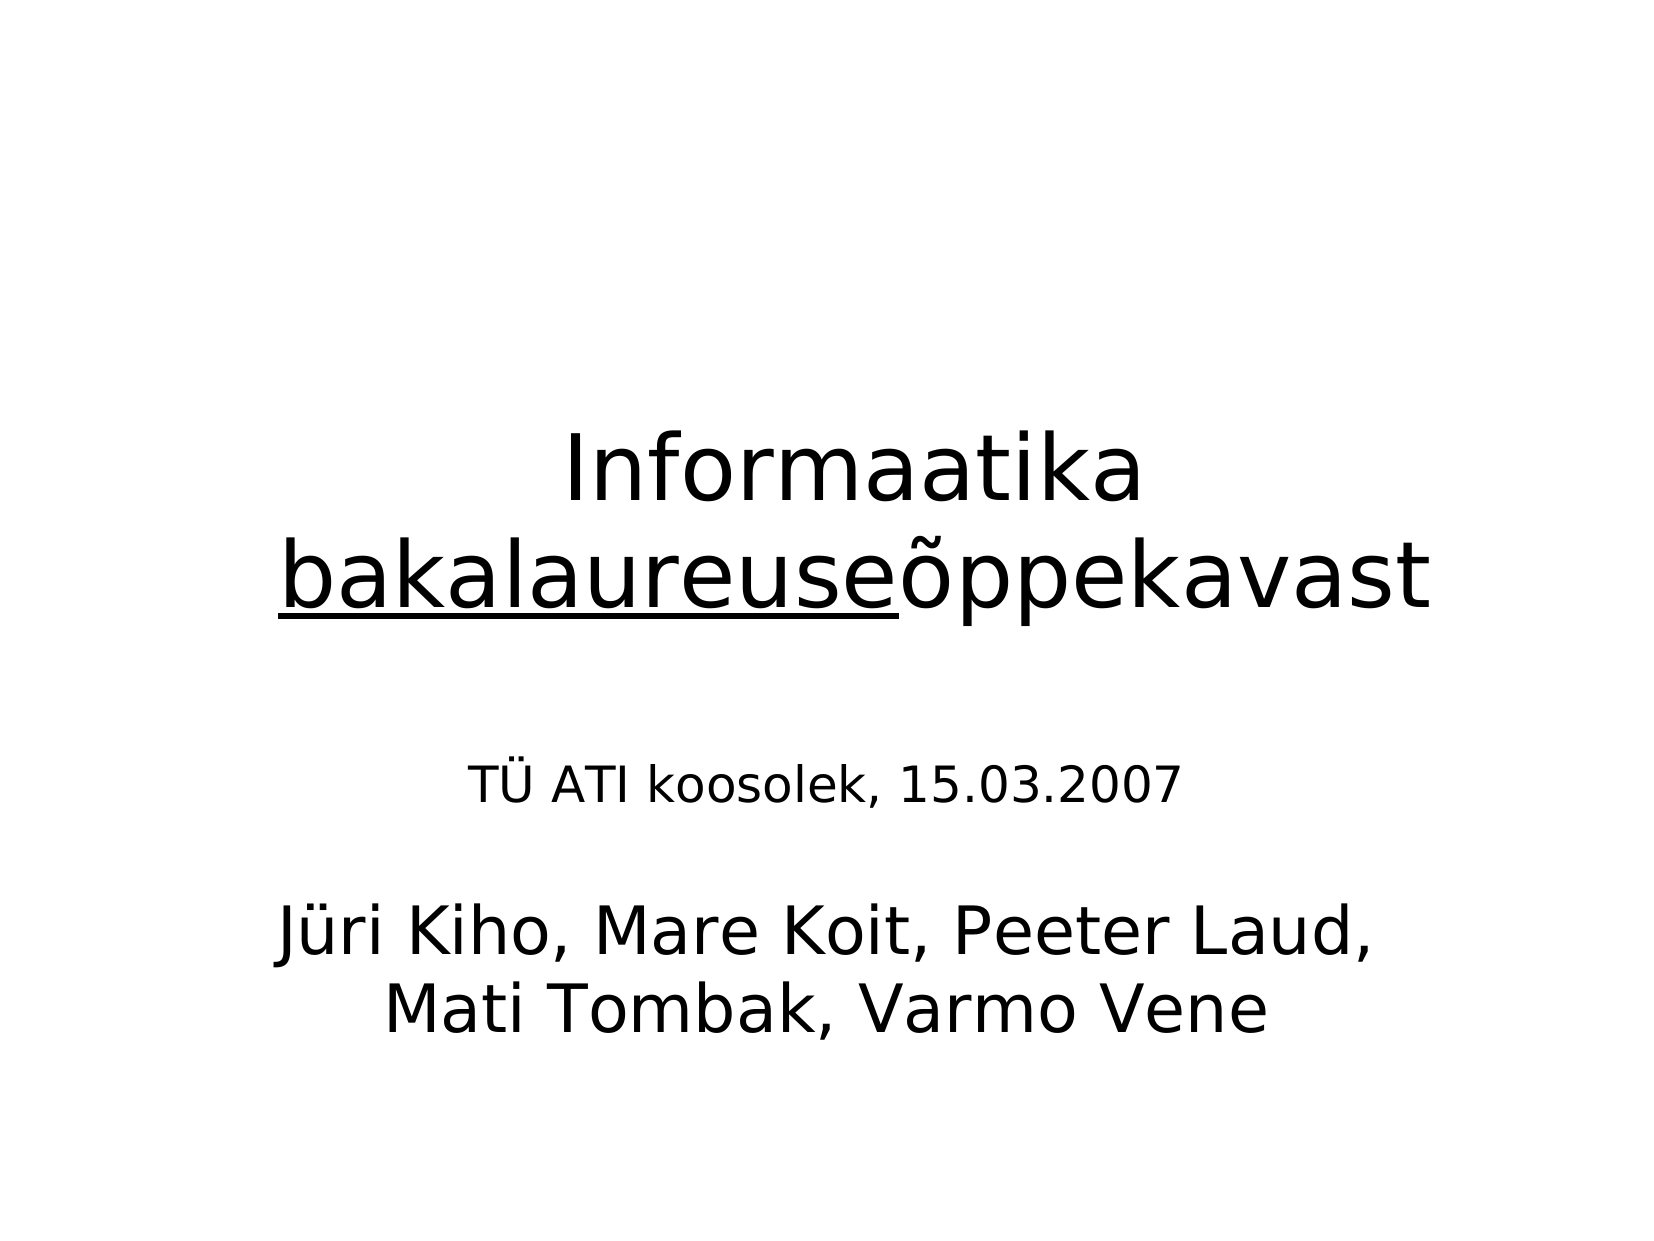

# Informaatika bakalaureuseõppekavast
TÜ ATI koosolek, 15.03.2007
Jüri Kiho, Mare Koit, Peeter Laud,
Mati Tombak, Varmo Vene